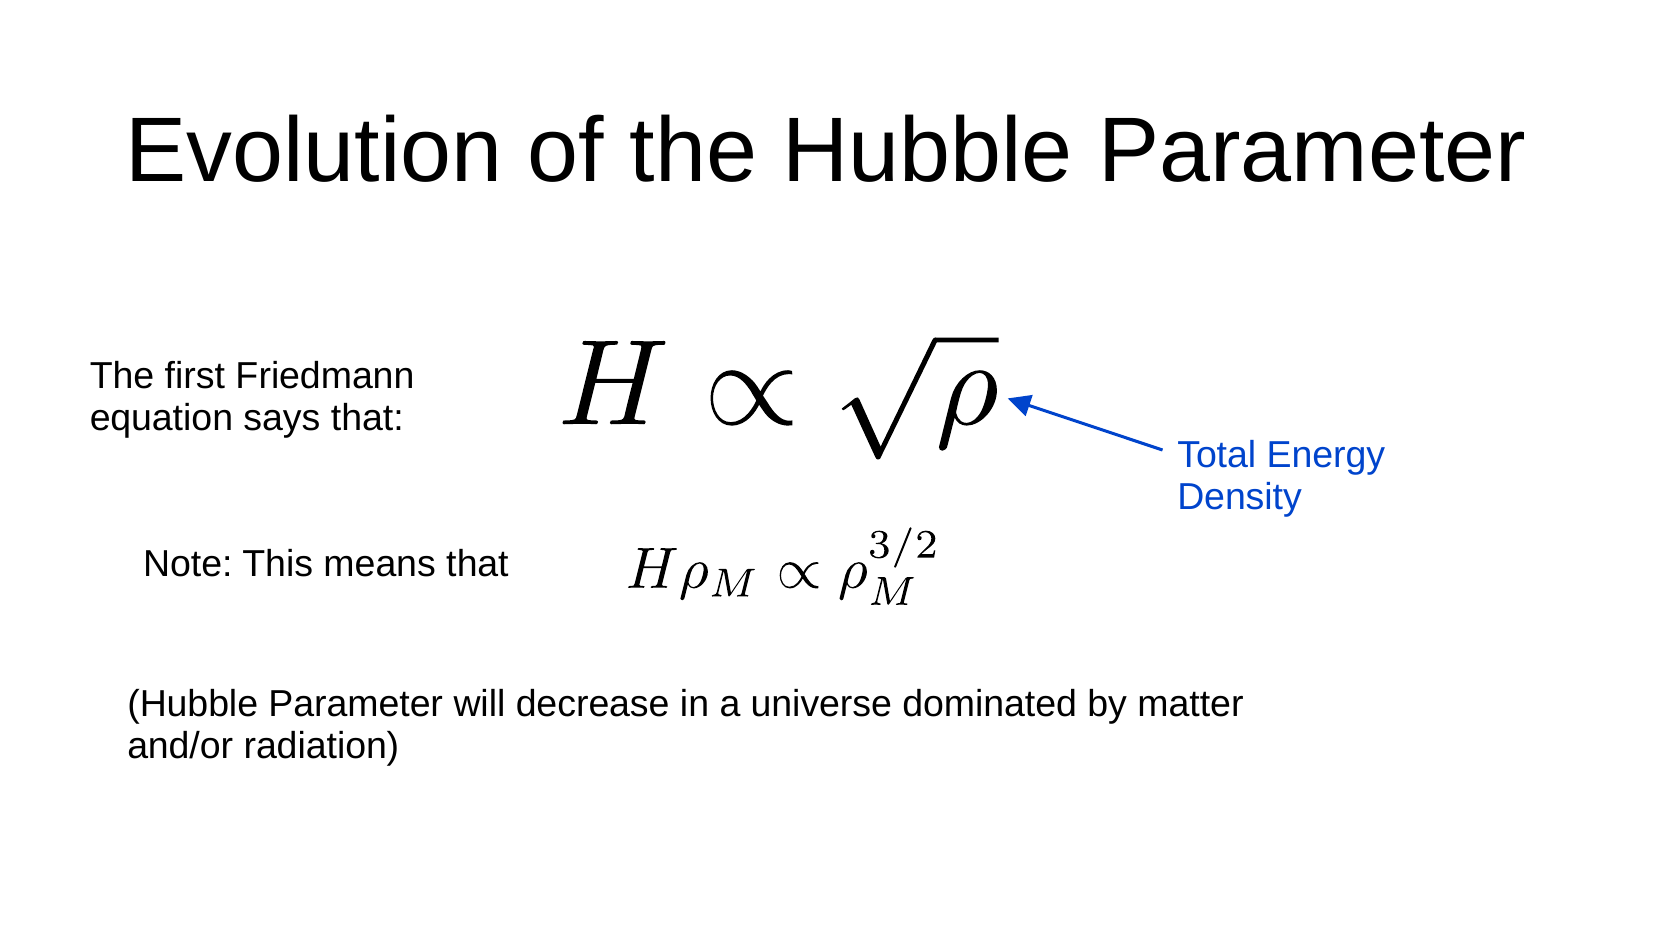

# Evolution of the Hubble Parameter
The first Friedmann equation says that:
Total Energy Density
Note: This means that
(Hubble Parameter will decrease in a universe dominated by matter and/or radiation)